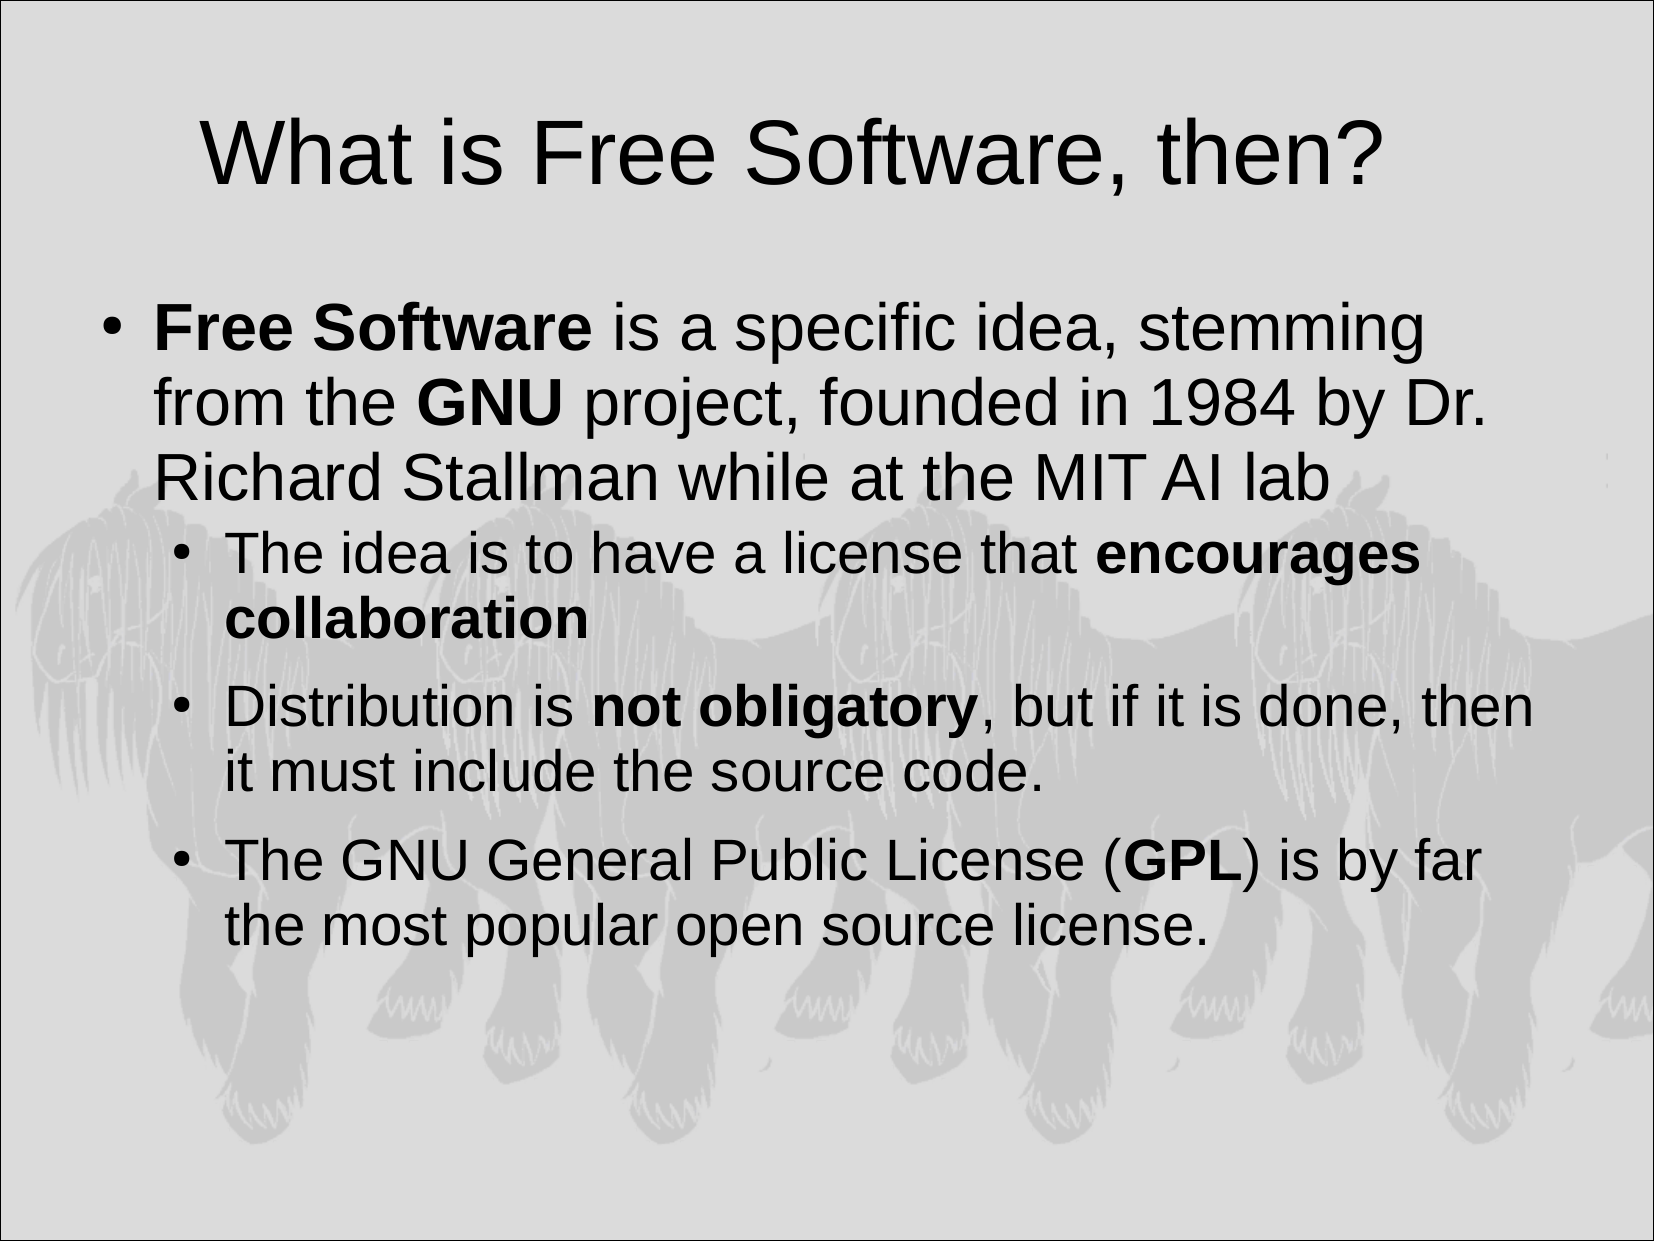

# What is Free Software, then?
Free Software is a specific idea, stemming from the GNU project, founded in 1984 by Dr. Richard Stallman while at the MIT AI lab
The idea is to have a license that encourages collaboration
Distribution is not obligatory, but if it is done, then it must include the source code.
The GNU General Public License (GPL) is by far the most popular open source license.